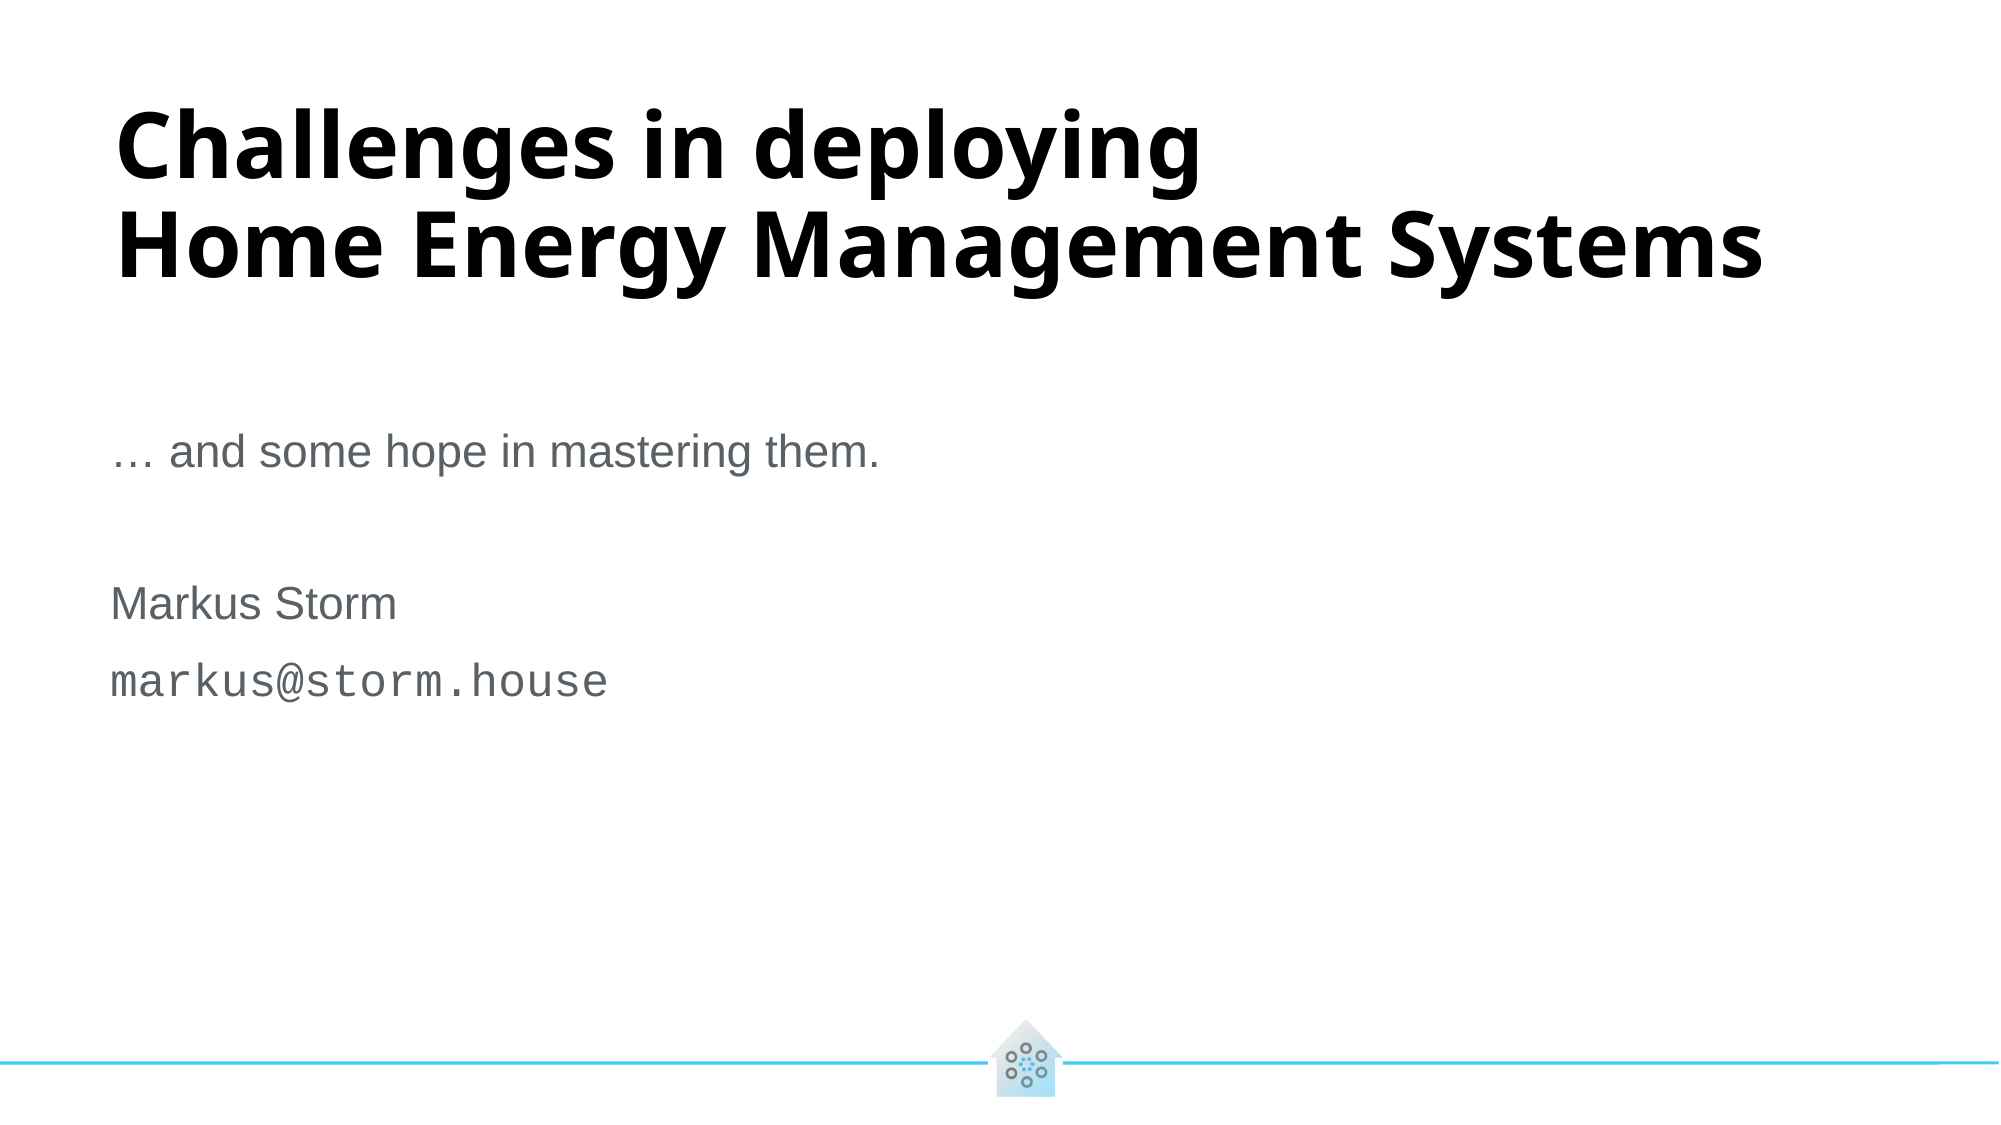

Challenges in deploying
Home Energy Management Systems
… and some hope in mastering them.
Markus Storm
markus@storm.house